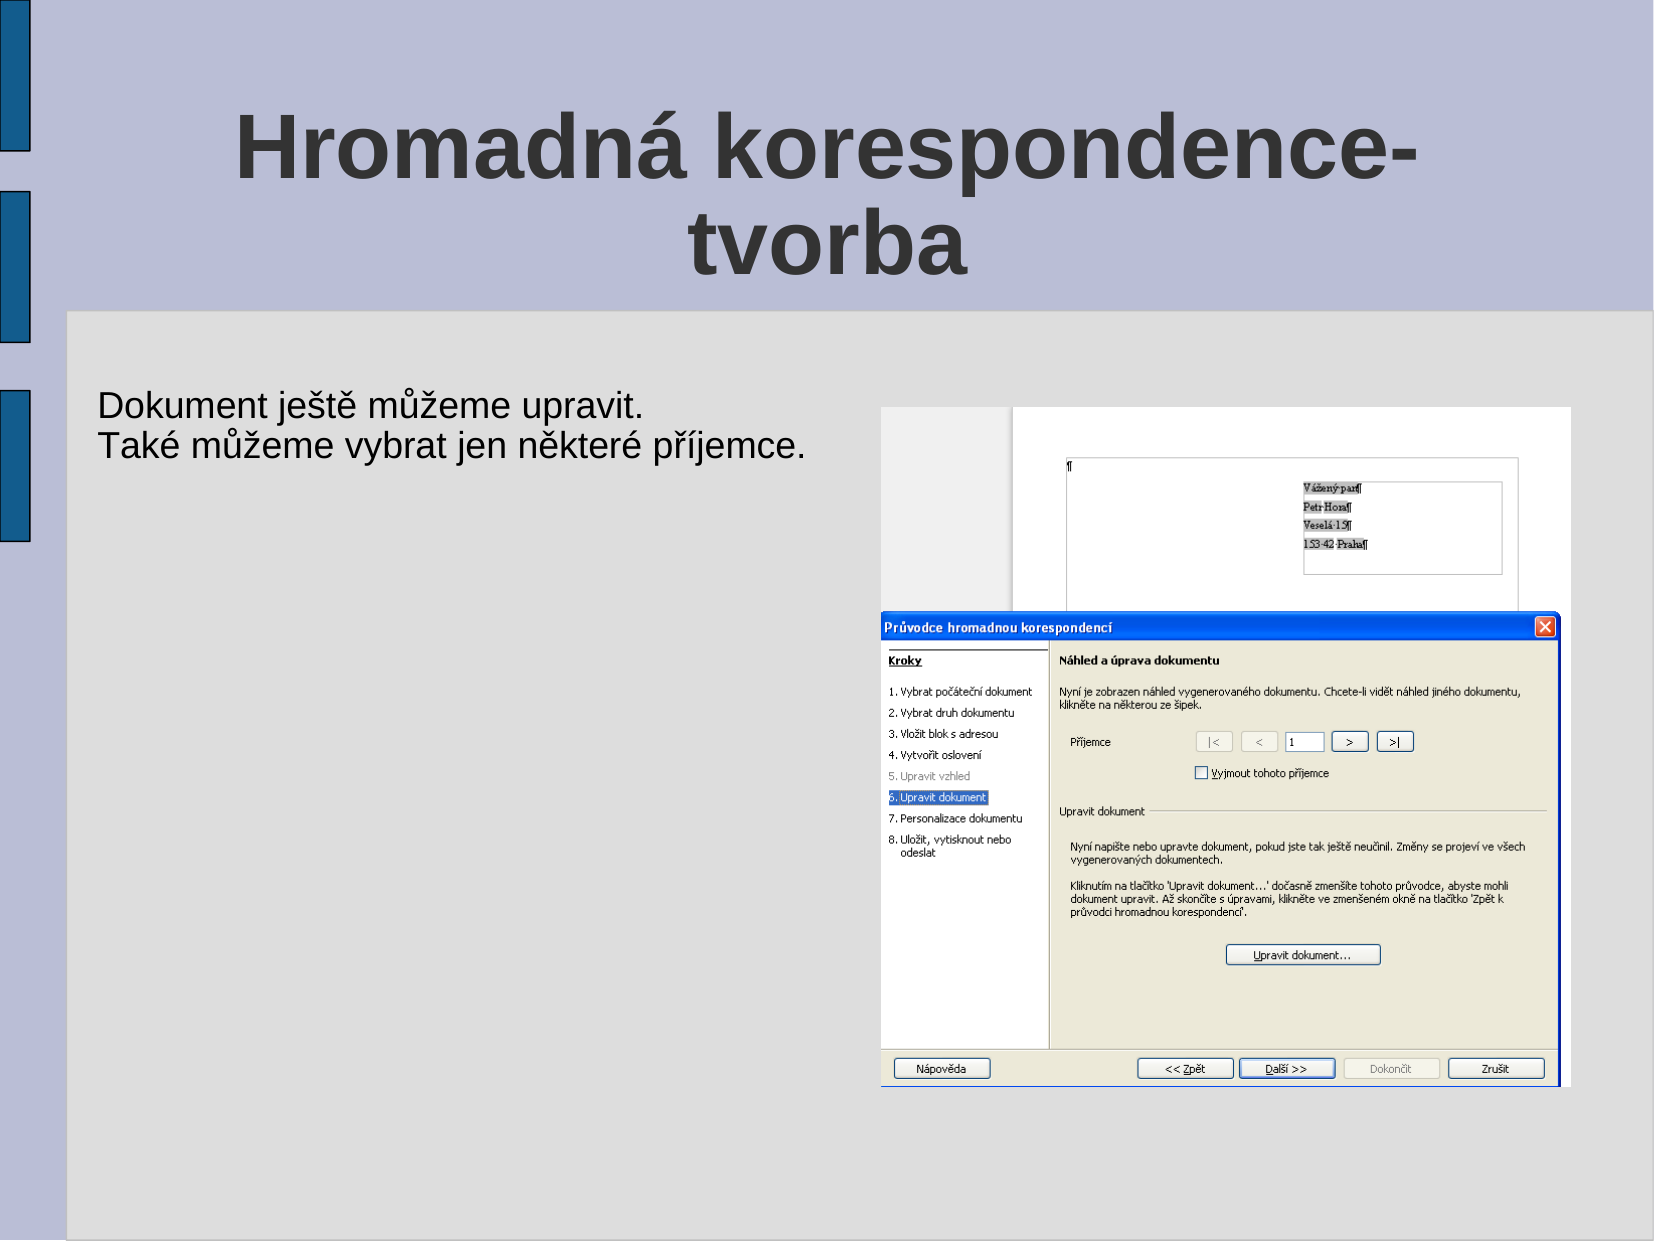

# Hromadná korespondence- tvorba
Dokument ještě můžeme upravit.
Také můžeme vybrat jen některé příjemce.